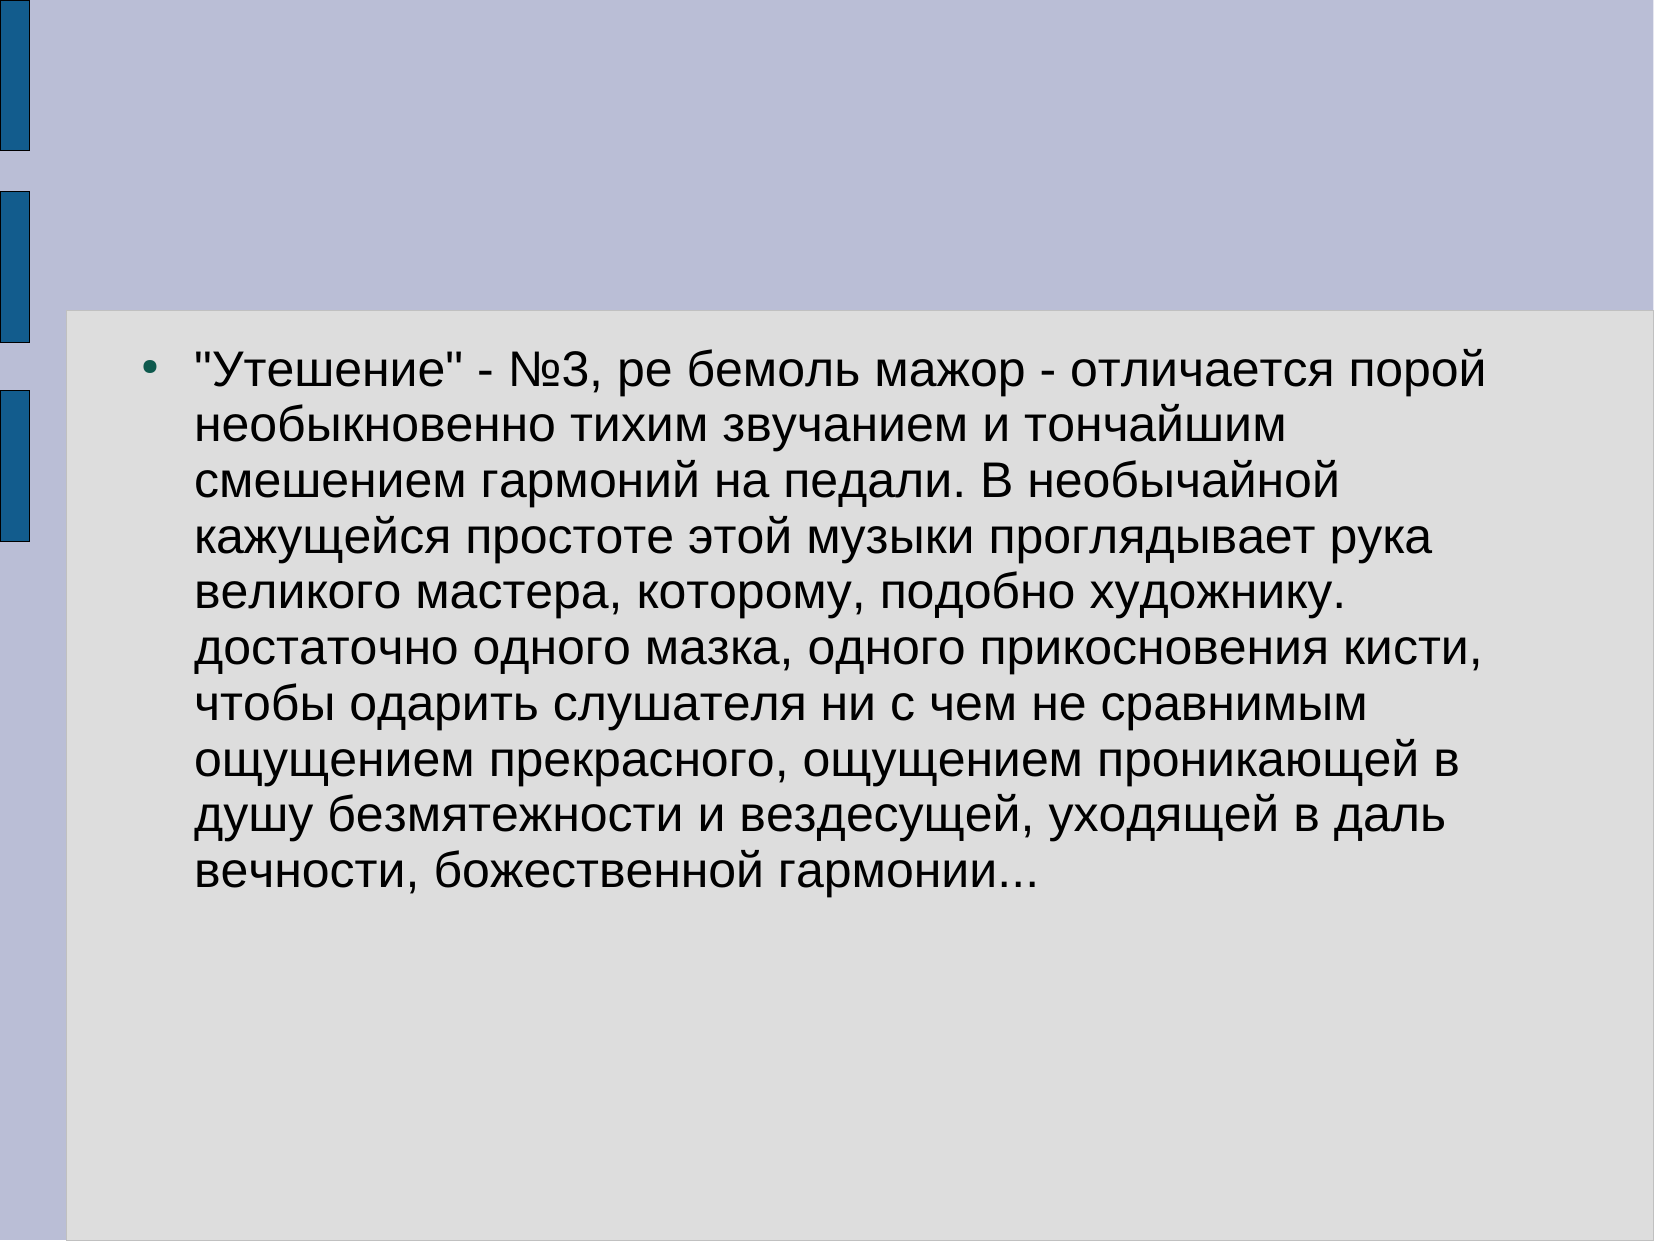

#
"Утешение" - №3, ре бемоль мажор - отличается порой необыкновенно тихим звучанием и тончайшим смешением гармоний на педали. В необычайной кажущейся простоте этой музыки проглядывает рука великого мастера, которому, подобно художнику. достаточно одного мазка, одного прикосновения кисти, чтобы одарить слушателя ни с чем не сравнимым ощущением прекрасного, ощущением проникающей в душу безмятежности и вездесущей, уходящей в даль вечности, божественной гармонии...